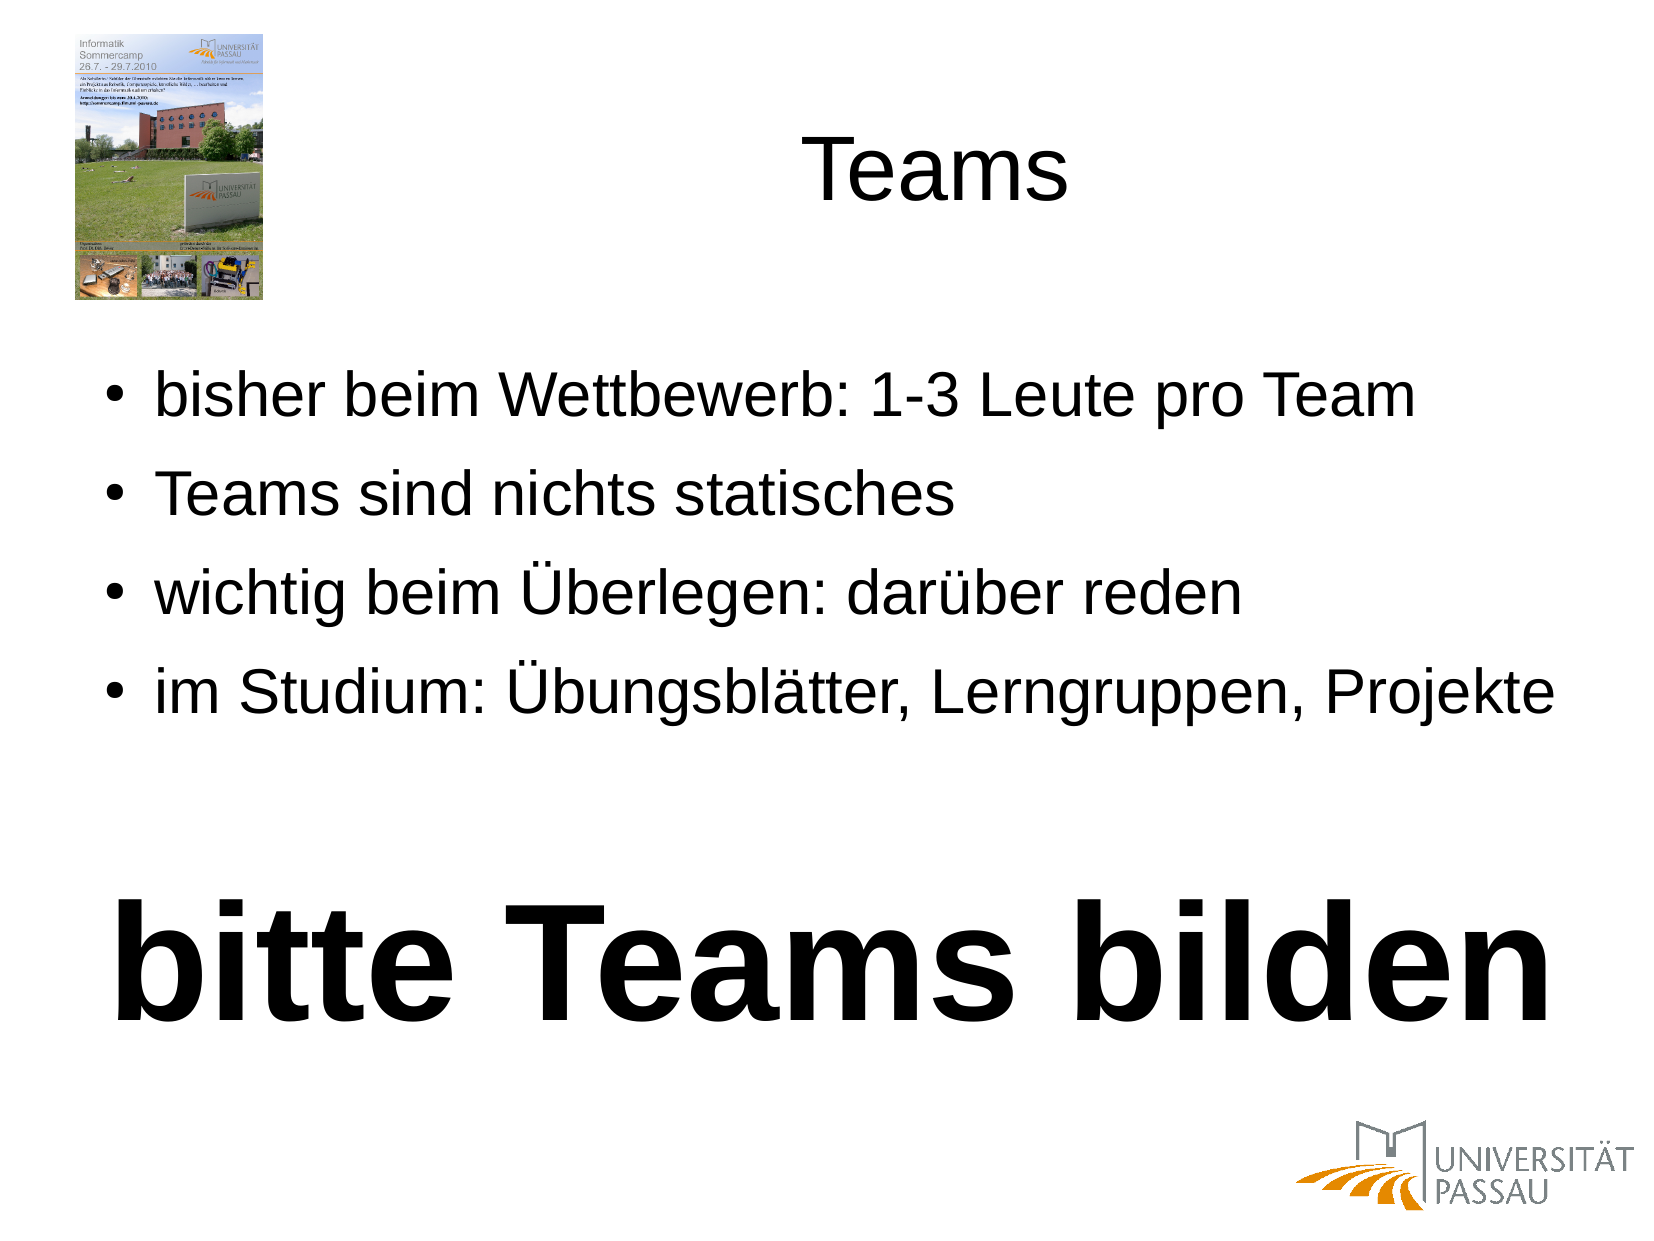

# Teams
bisher beim Wettbewerb: 1-3 Leute pro Team
Teams sind nichts statisches
wichtig beim Überlegen: darüber reden
im Studium: Übungsblätter, Lerngruppen, Projekte
bitte Teams bilden